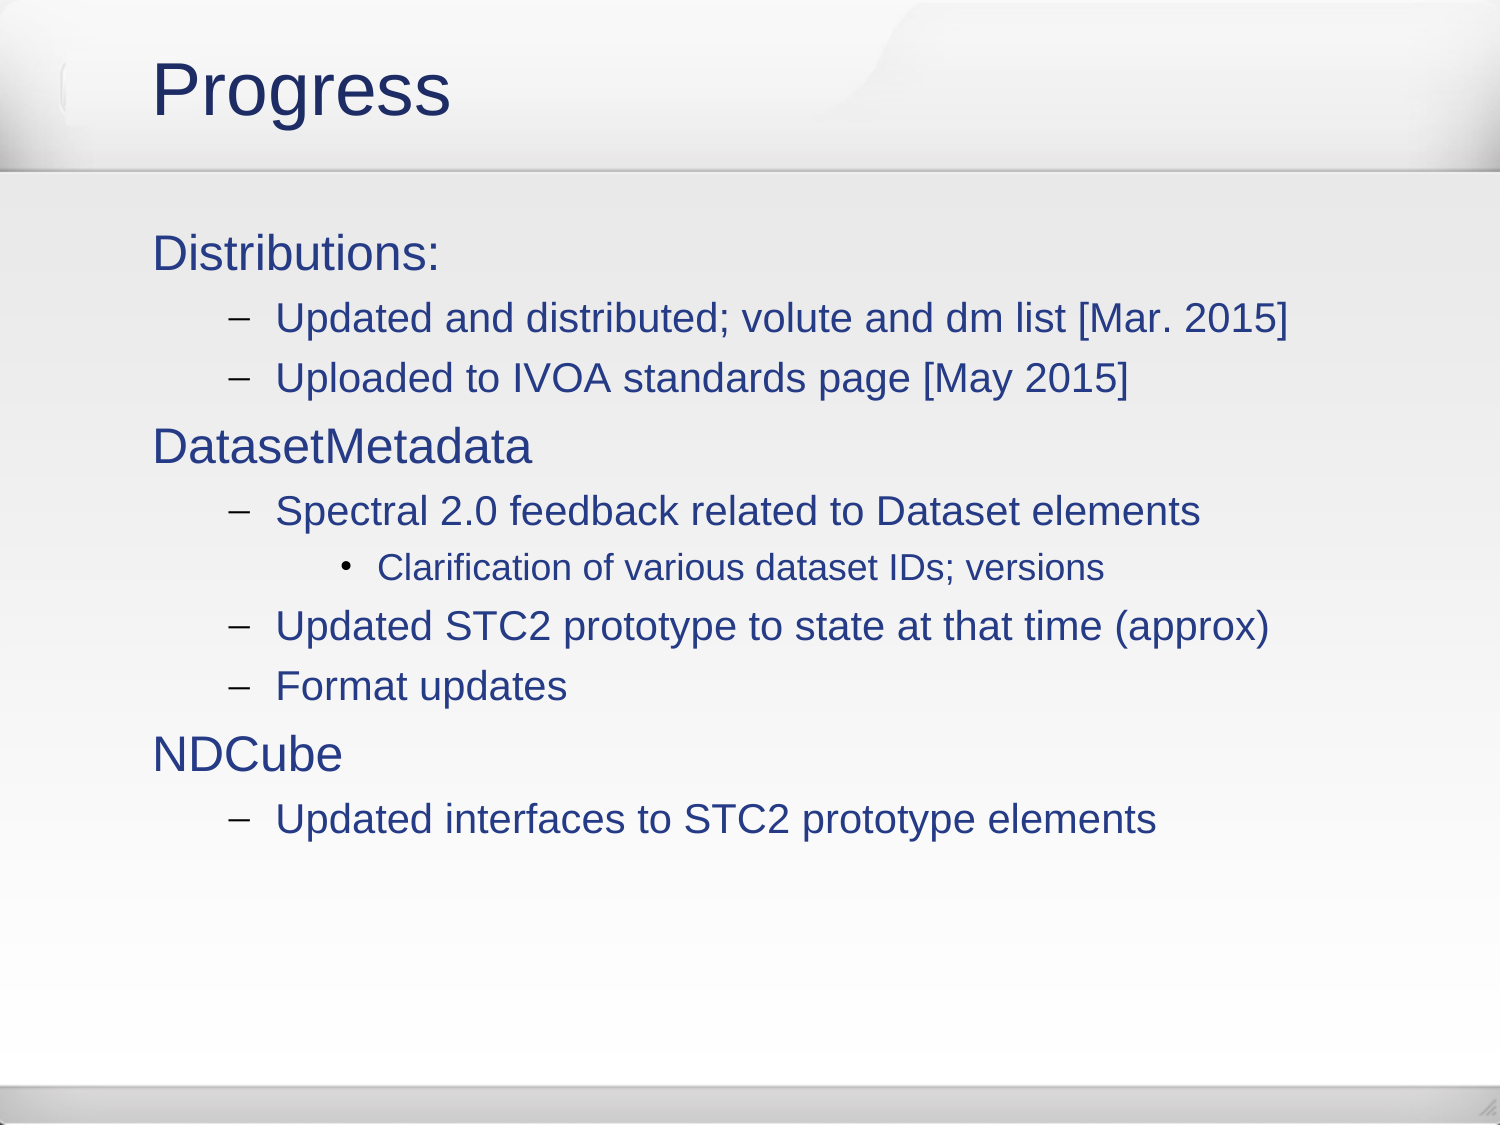

# Progress
Distributions:
Updated and distributed; volute and dm list [Mar. 2015]
Uploaded to IVOA standards page [May 2015]
DatasetMetadata
Spectral 2.0 feedback related to Dataset elements
Clarification of various dataset IDs; versions
Updated STC2 prototype to state at that time (approx)
Format updates
NDCube
Updated interfaces to STC2 prototype elements